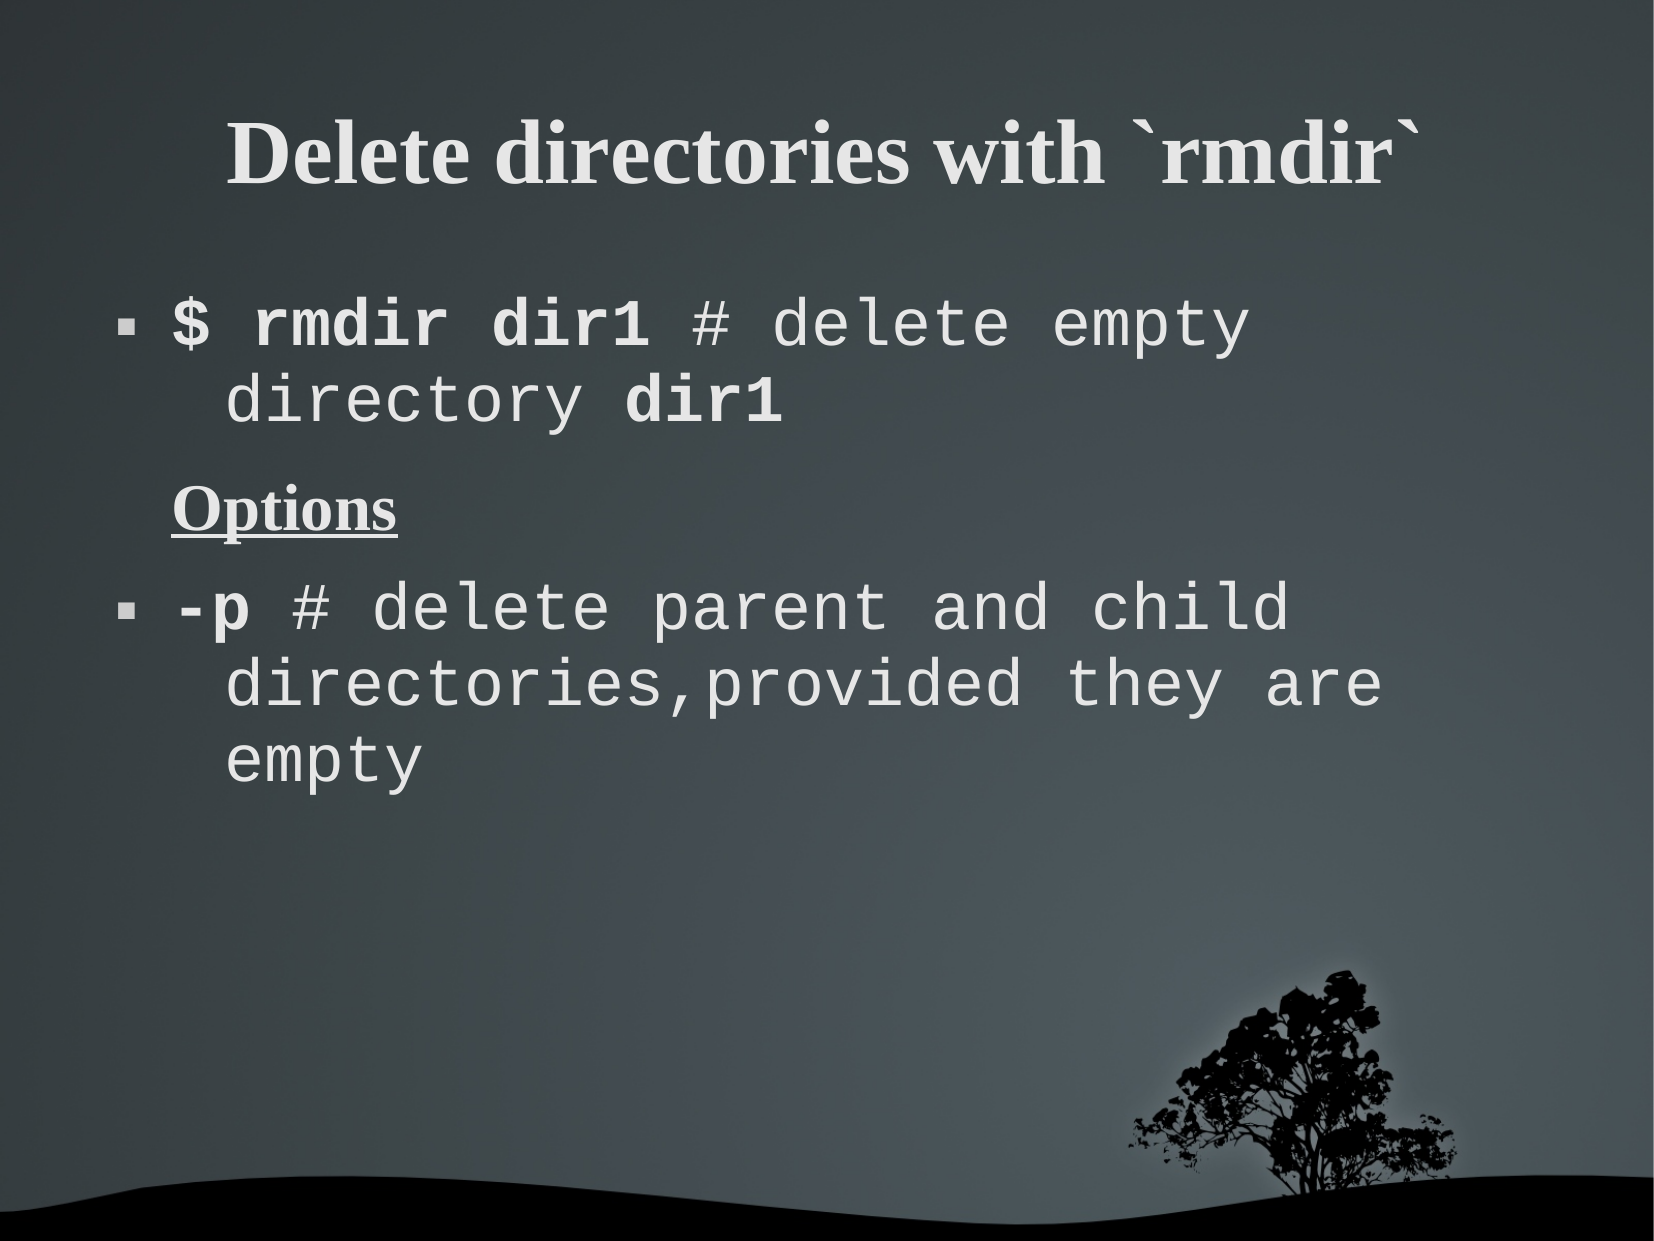

Delete directories with `rmdir`
# $ rmdir dir1 # delete empty directory dir1
Options
-p # delete parent and child directories,provided they are empty